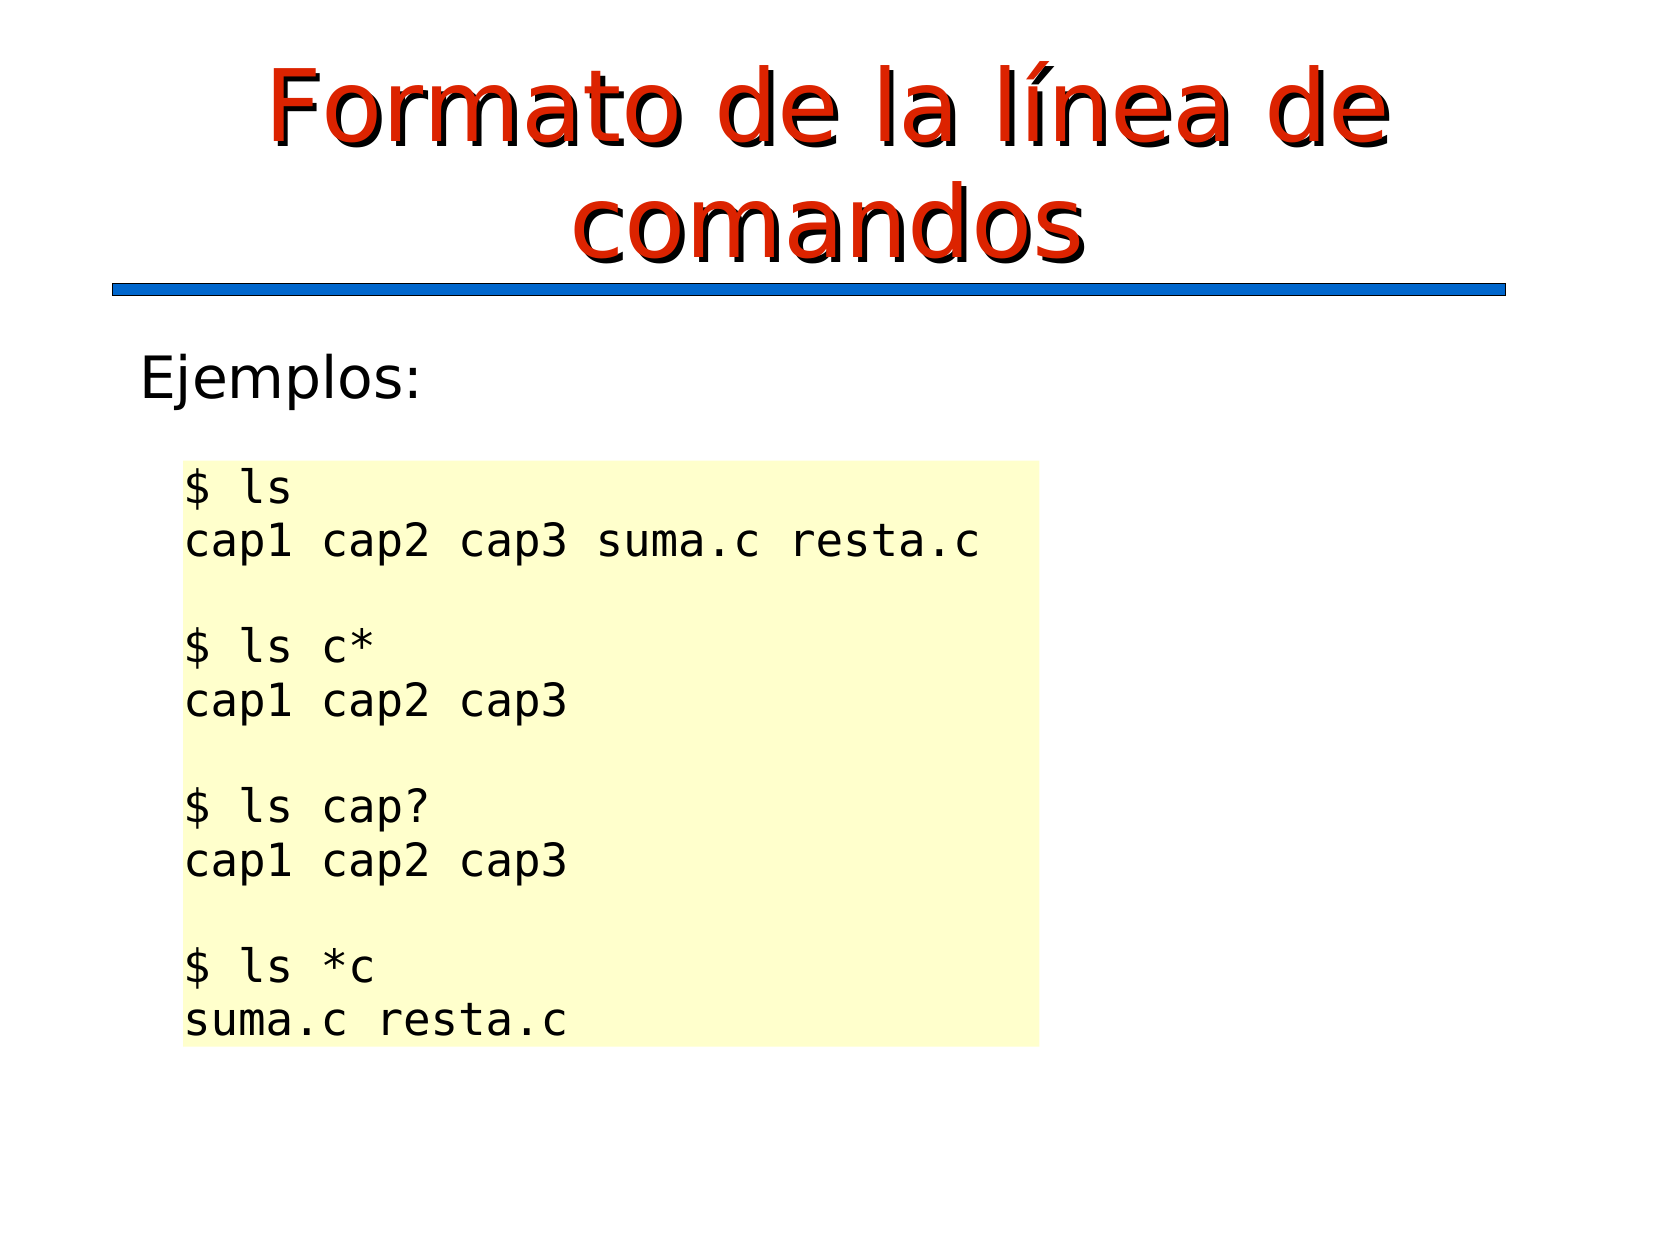

Formato de la línea de comandos
# Ejemplos:
$ ls
cap1 cap2 cap3 suma.c resta.c
$ ls c*
cap1 cap2 cap3
$ ls cap?
cap1 cap2 cap3
$ ls *c
suma.c resta.c